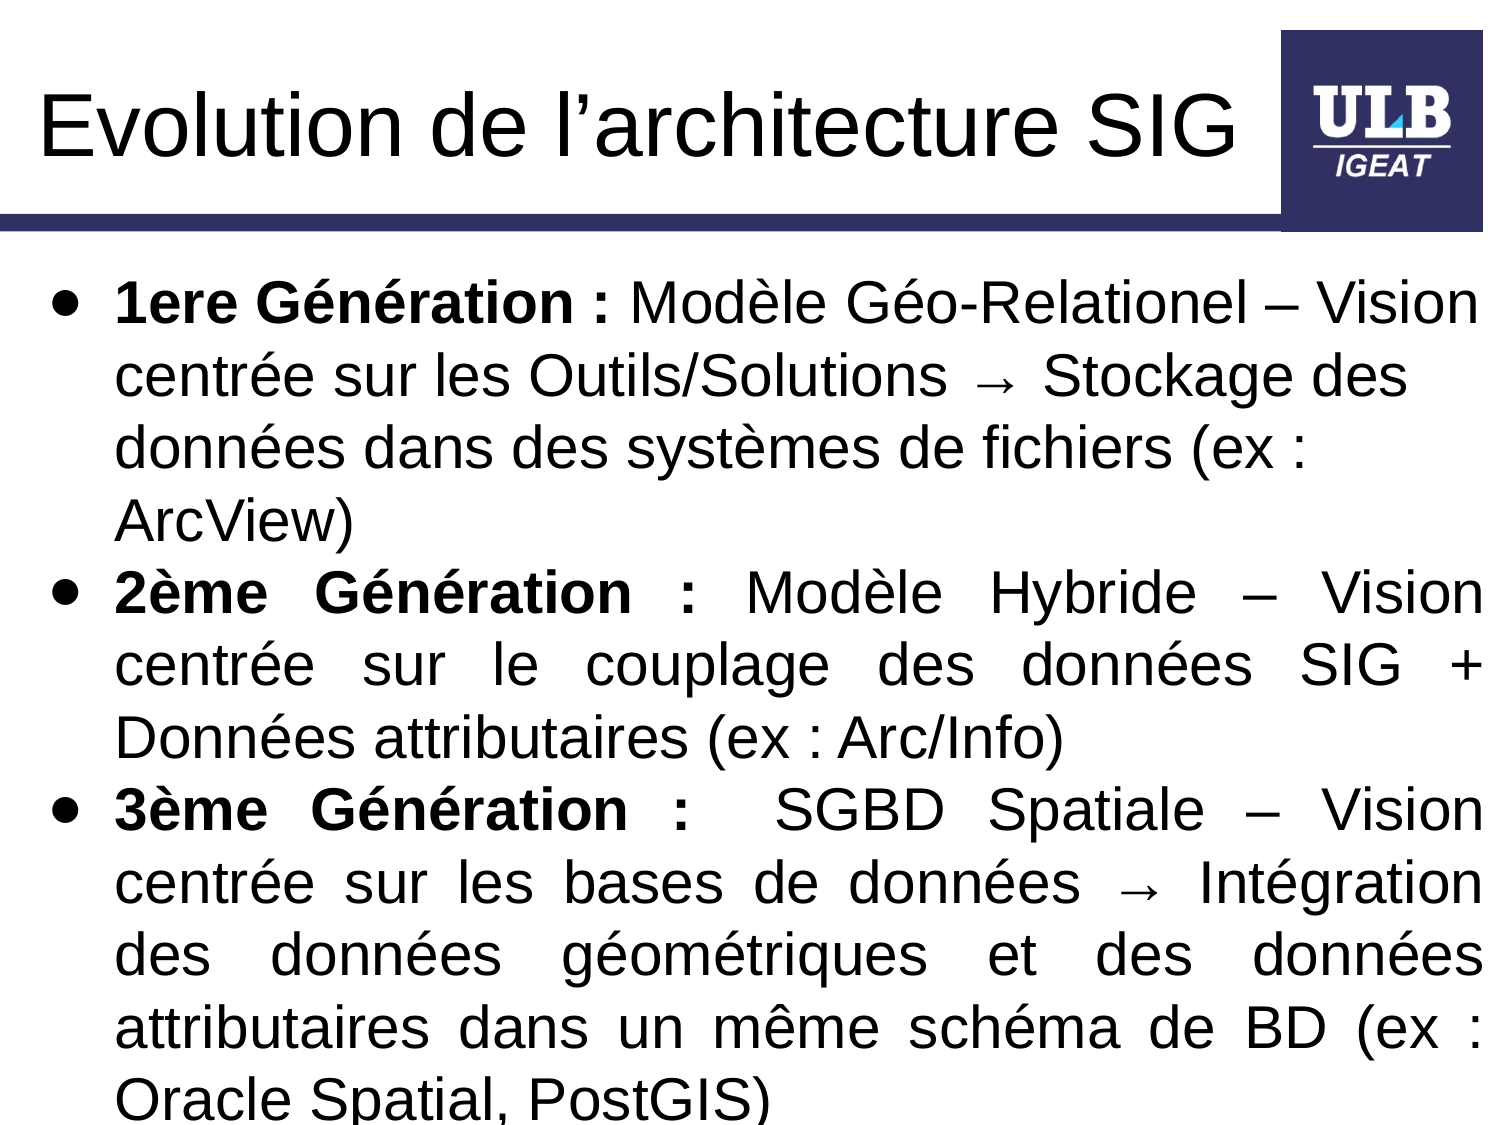

Evolution de l’architecture SIG
1ere Génération : Modèle Géo-Relationel – Vision centrée sur les Outils/Solutions → Stockage des données dans des systèmes de fichiers (ex : ArcView)
2ème Génération : Modèle Hybride – Vision centrée sur le couplage des données SIG + Données attributaires (ex : Arc/Info)
3ème Génération : SGBD Spatiale – Vision centrée sur les bases de données → Intégration des données géométriques et des données attributaires dans un même schéma de BD (ex : Oracle Spatial, PostGIS)